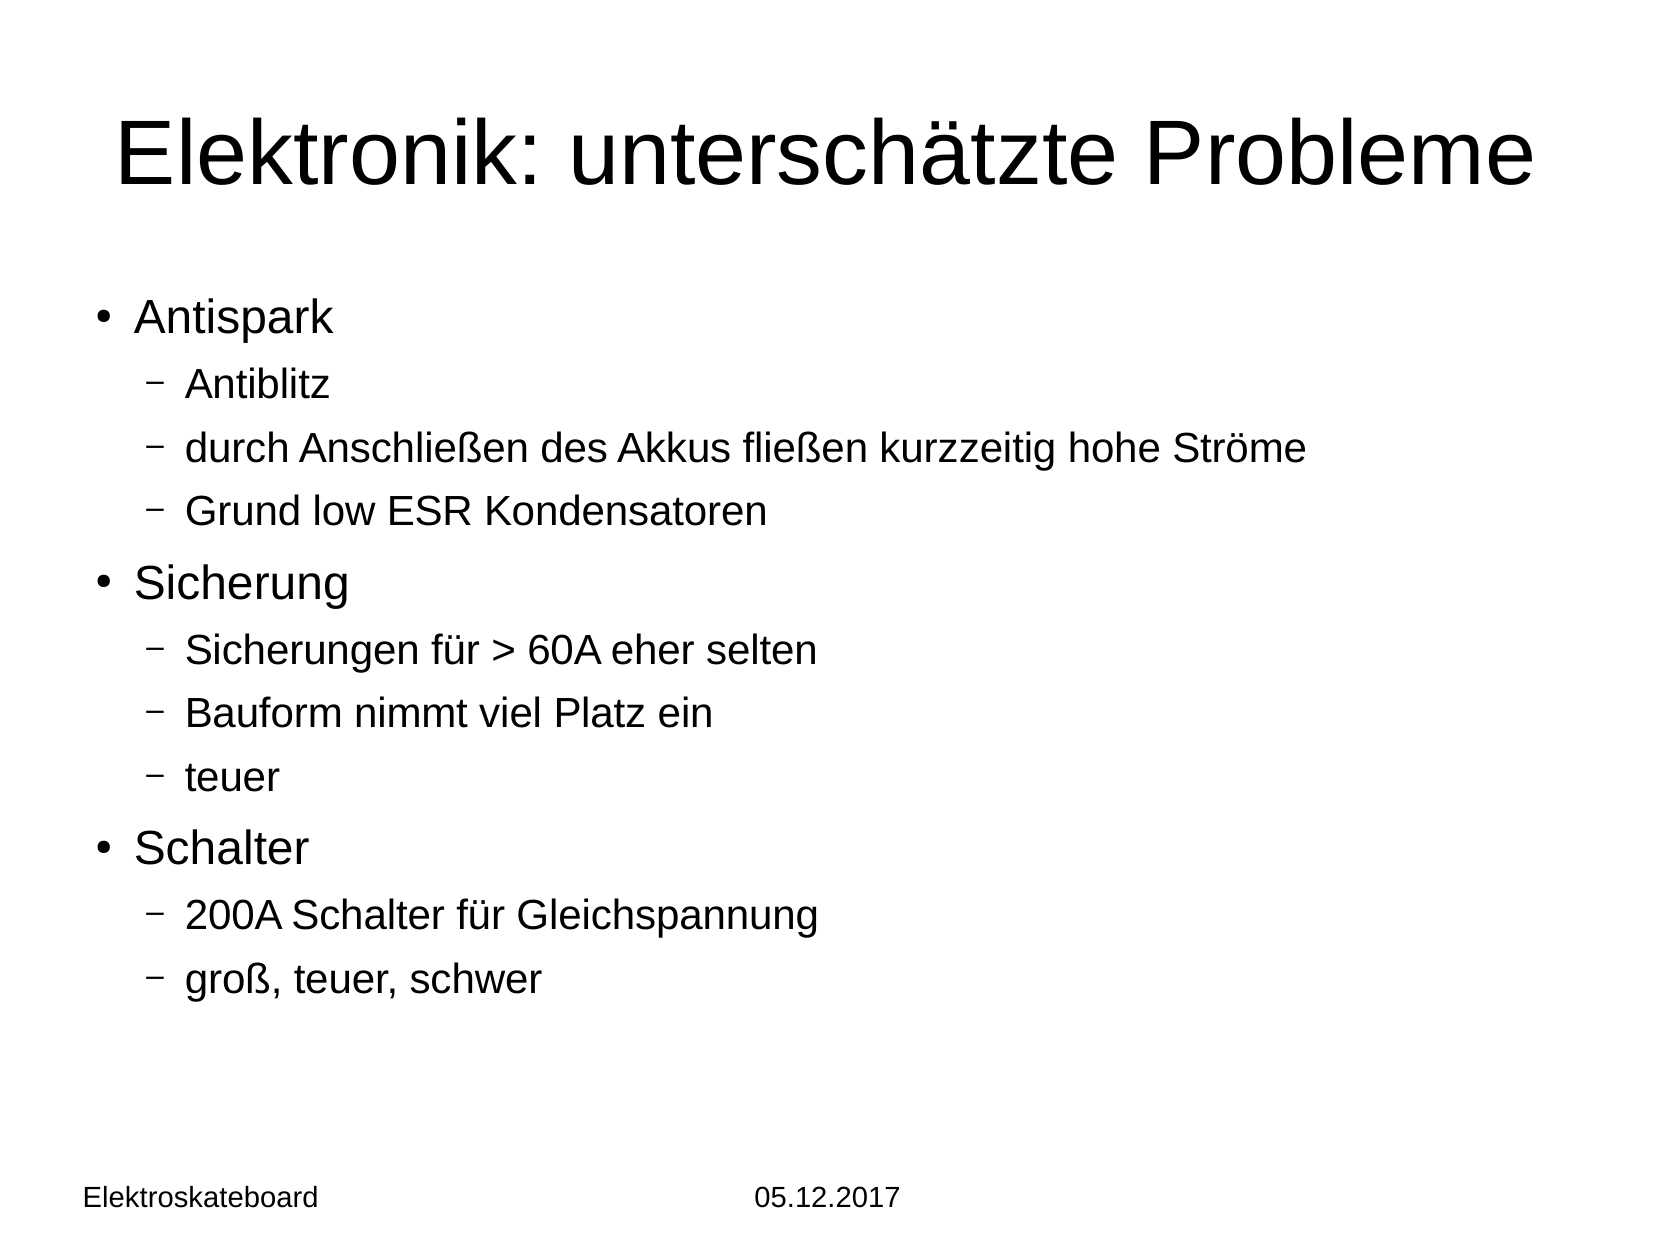

# Elektronik: unterschätzte Probleme
Antispark
Antiblitz
durch Anschließen des Akkus fließen kurzzeitig hohe Ströme
Grund low ESR Kondensatoren
Sicherung
Sicherungen für > 60A eher selten
Bauform nimmt viel Platz ein
teuer
Schalter
200A Schalter für Gleichspannung
groß, teuer, schwer